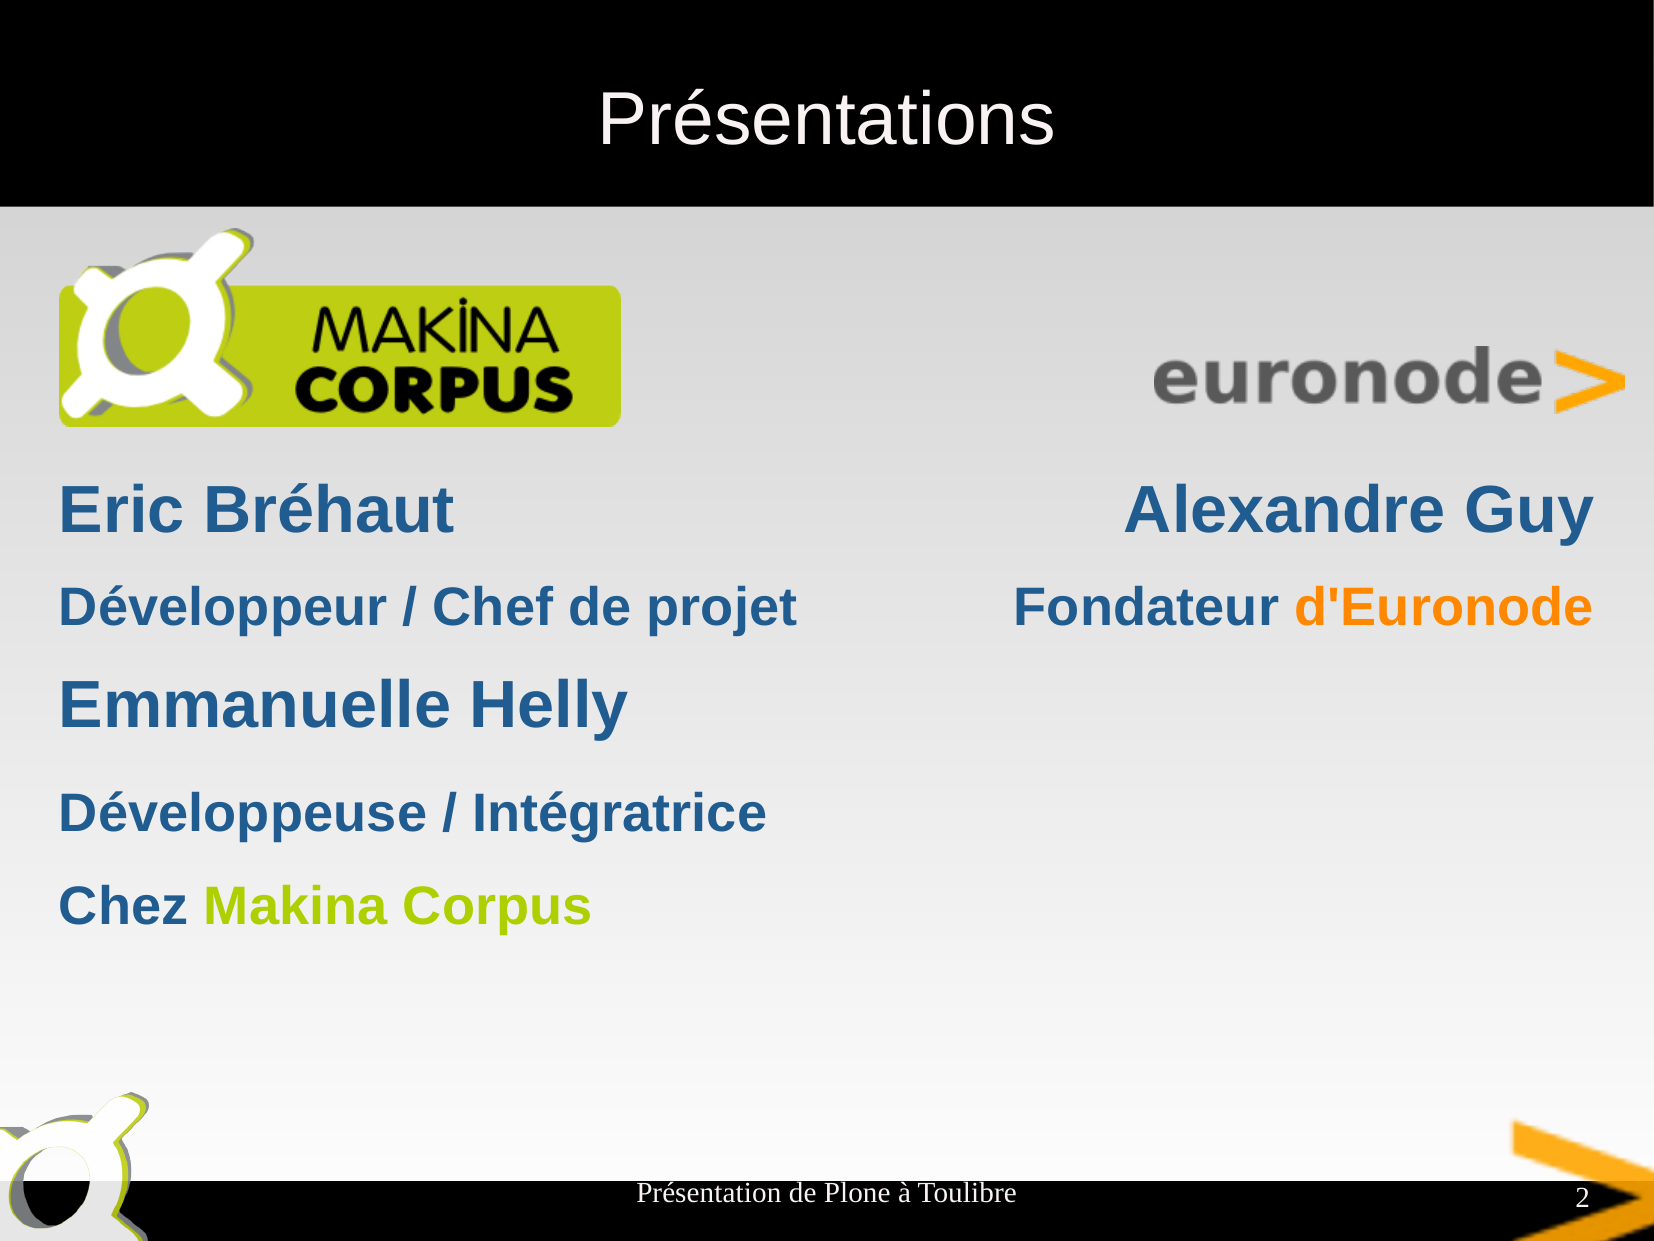

# Présentations
Eric Bréhaut
Développeur / Chef de projet
Emmanuelle Helly
Développeuse / Intégratrice
Chez Makina Corpus
Alexandre Guy
Fondateur d'Euronode
Présentation de Plone à Toulibre
2